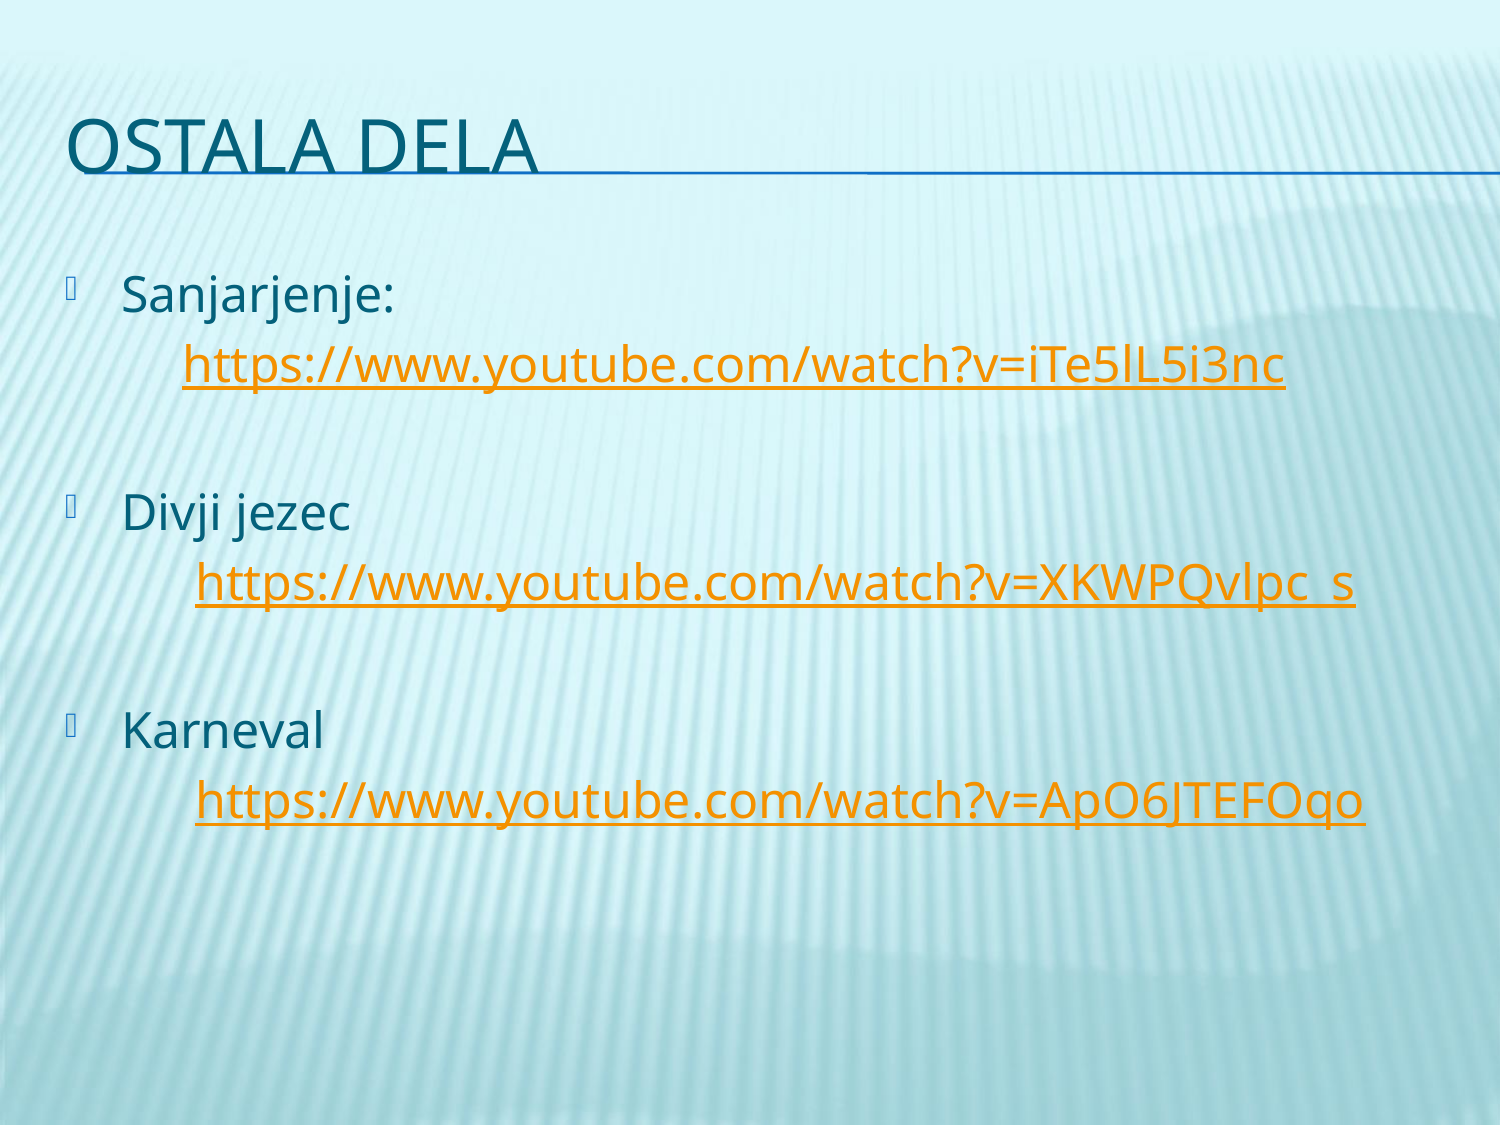

# Ostala dela
Sanjarjenje:
 https://www.youtube.com/watch?v=iTe5lL5i3nc
Divji jezec
 https://www.youtube.com/watch?v=XKWPQvlpc_s
Karneval
 https://www.youtube.com/watch?v=ApO6JTEFOqo